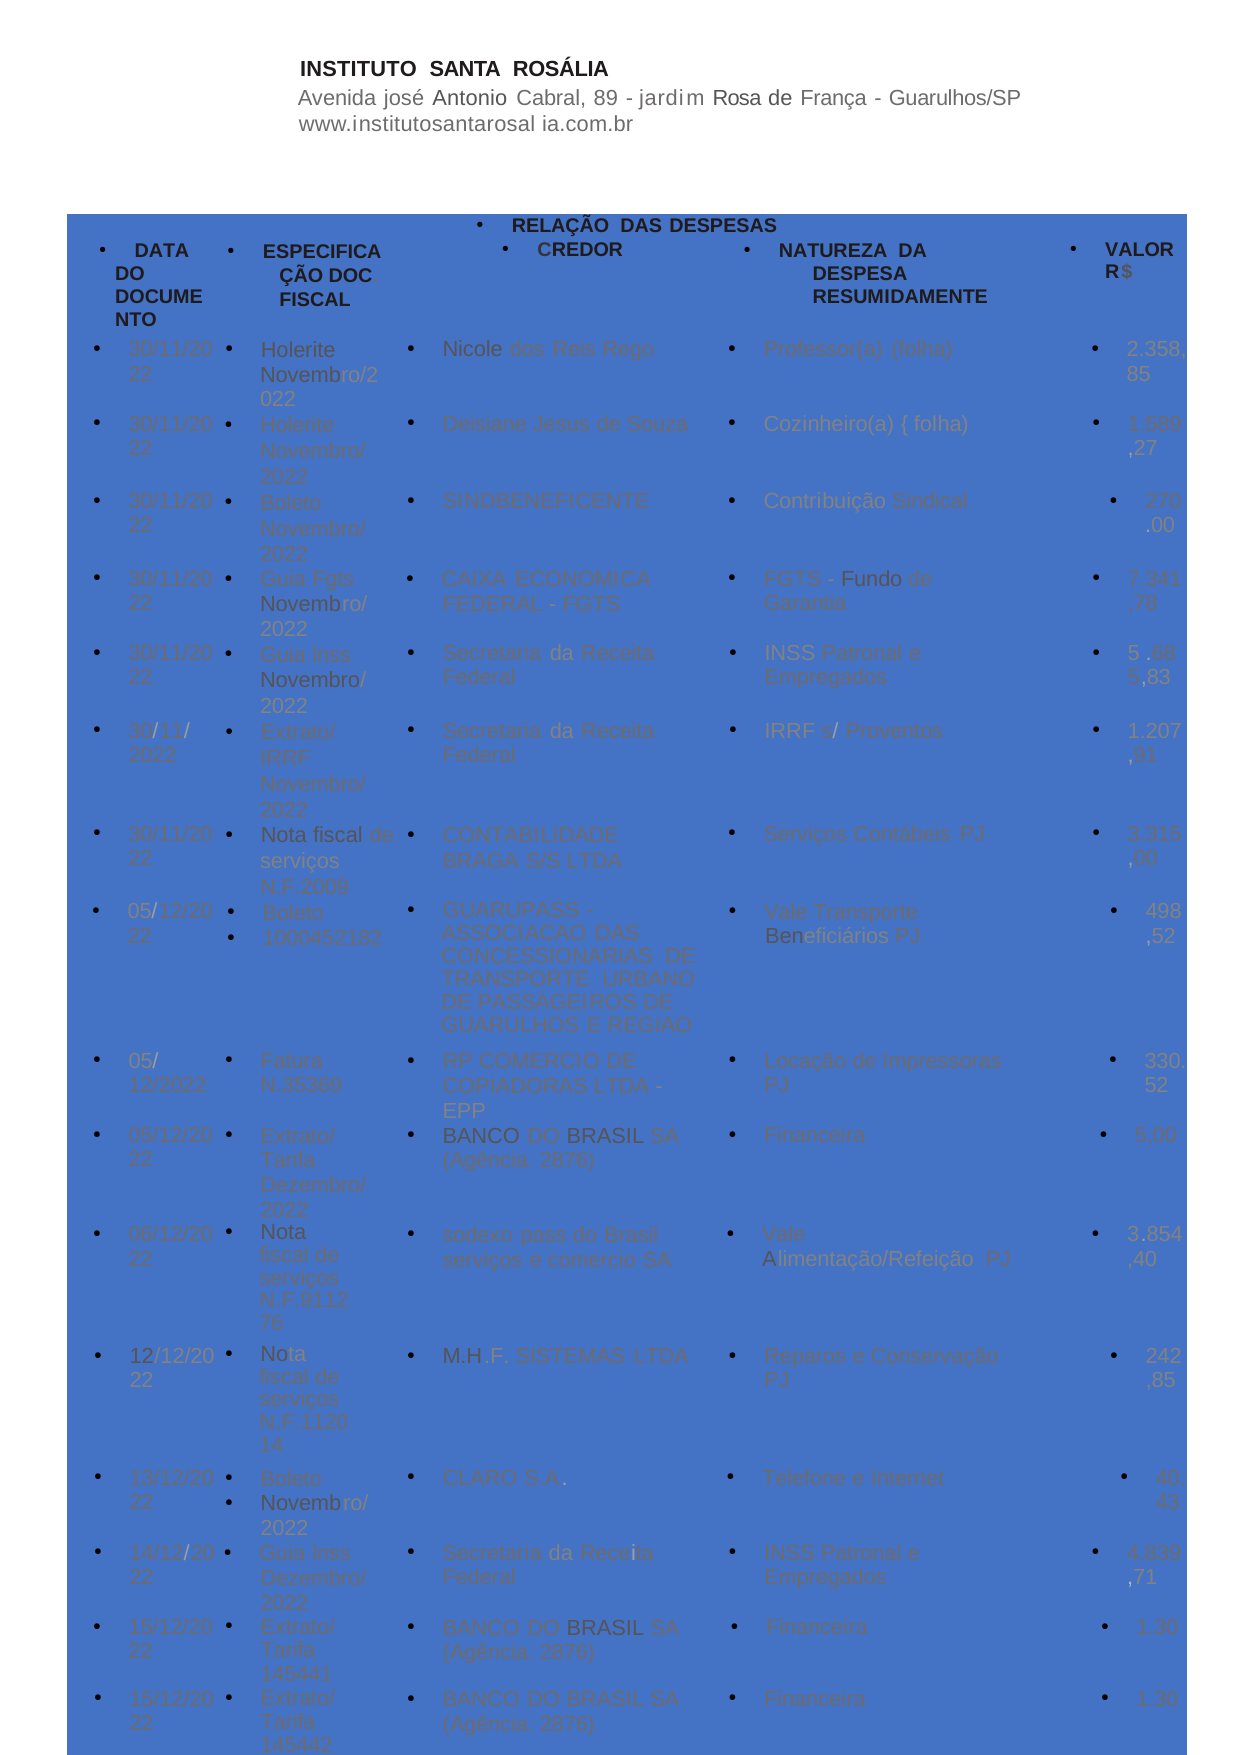

INSTITUTO SANTA ROSÁLIA
Avenida josé Antonio Cabral, 89 - jardim Rosa de França - Guarulhos/SP www.institutosantarosal ia.com.br
| RELAÇÃO DAS DESPESAS | | | | |
| --- | --- | --- | --- | --- |
| DATA DO DOCUMENTO | ESPECIFICAÇÃO DOC. FISCAL | CREDOR | NATUREZA DA DESPESA RESUMIDAMENTE | VALOR R$ |
| 30/11/2022 | Holerite Novembro/2022 | Nicole dos Reis Rego | Professor{a) (folha) | 2.358,85 |
| 30/11/2022 | Holerite Novembro/2022 | Deisiane Jesus de Souza | Cozinheiro(a) { folha) | 1.589,27 |
| 30/11/2022 | Boleto Novembro/2022 | SINDBENEFICENTE | Contribuição Sindical | 270 .00 |
| 30/11/2022 | Guia Fgts Novembro/2022 | CAIXA ECONOMICA FEDERAL - FGTS | FGTS - Fundo de Garantia | 7.341,78 |
| 30/11/2022 | Guia lnss Novembro/2022 | Secretaria da Receita Federal | INSS Patronal e Empregados | 5 .685,83 |
| 30/11/ 2022 | Extrato/IRRF Novembro/2022 | Secretaria da Receita Federal | IRRF s/ Proventos | 1.207,91 |
| 30/11/2022 | Nota fiscal de serviços N.F.2009 | CONTABILIDADE BRAGA S/S LTDA | Serviços Contábeis PJ | 3.315,00 |
| 05/12/2022 | Boleto 1000452182 | GUARUPASS - ASSOCIACAO DAS CONCESSIONARIAS DE TRANSPORTE URBANO DE PASSAGEIROS DE GUARULHOS E REGIAO | Vale Transporte Beneficiários PJ | 498,52 |
| 05/ 12/2022 | Fatura N.35369 | RP COMERCIO DE COPIADORAS LTDA -EPP | Locação de Impressoras PJ | 330.52 |
| 05/12/2022 | Extrato/Tarifa Dezembro/2022 | BANCO DO BRASIL SA (Agência. 2876) | Financeira | 5,00 |
| 06/12/2022 | Nota fiscal de serviços N.F.911276 | sodexo pass do Brasil serviços e comercio SA | Vale Alimentação/Refeição PJ | 3.854,40 |
| 12/12/2022 | Nota fiscal de serviços N.F.112014 | M.H.F. SISTEMAS LTDA | Reparos e Conservação PJ | 242,85 |
| 13/12/2022 | Boleto Novembro/2022 | CLARO S.A. | Telefone e Internet | 40.43 |
| 14/12/2022 | Guia lnss Dezembro/2022 | Secretaria da Receita Federal | INSS Patronal e Empregados | 4.839,71 |
| 15/12/2022 | Extrato/Tarifa 145441 | BANCO DO BRASIL SA {Agência. 2876) | Financeira | 1.30 |
| 15/12/2022 | Extrato/Tarifa 145442 | BANCO DO BRASIL SA (Agência. 2876) | Financeira | 1.30 |
| 15/ 12/2022 | Extrato/Tarifa 145443 | BANCO DO BRASIL SA {Agência. 2876) | Financeira | 1.30 |
| 15/12/2022 | Extrato/Tarifa 145444 | BANCO DO BRASIL SA {Agência. 2876) | Financeira | 1,30 |
| 15/12/2022 | Extrato/Tarifa 145445 | BANCO DO BRASIL SA (Agência. 2876) | Financeira | 1,30 |
| 15/12/2022 | Extrato/Tarifa 145446 | BANCO DO BRASIL SA (Agência. 2876) | Financeira | 1,30 |
D::,,, ?7n?